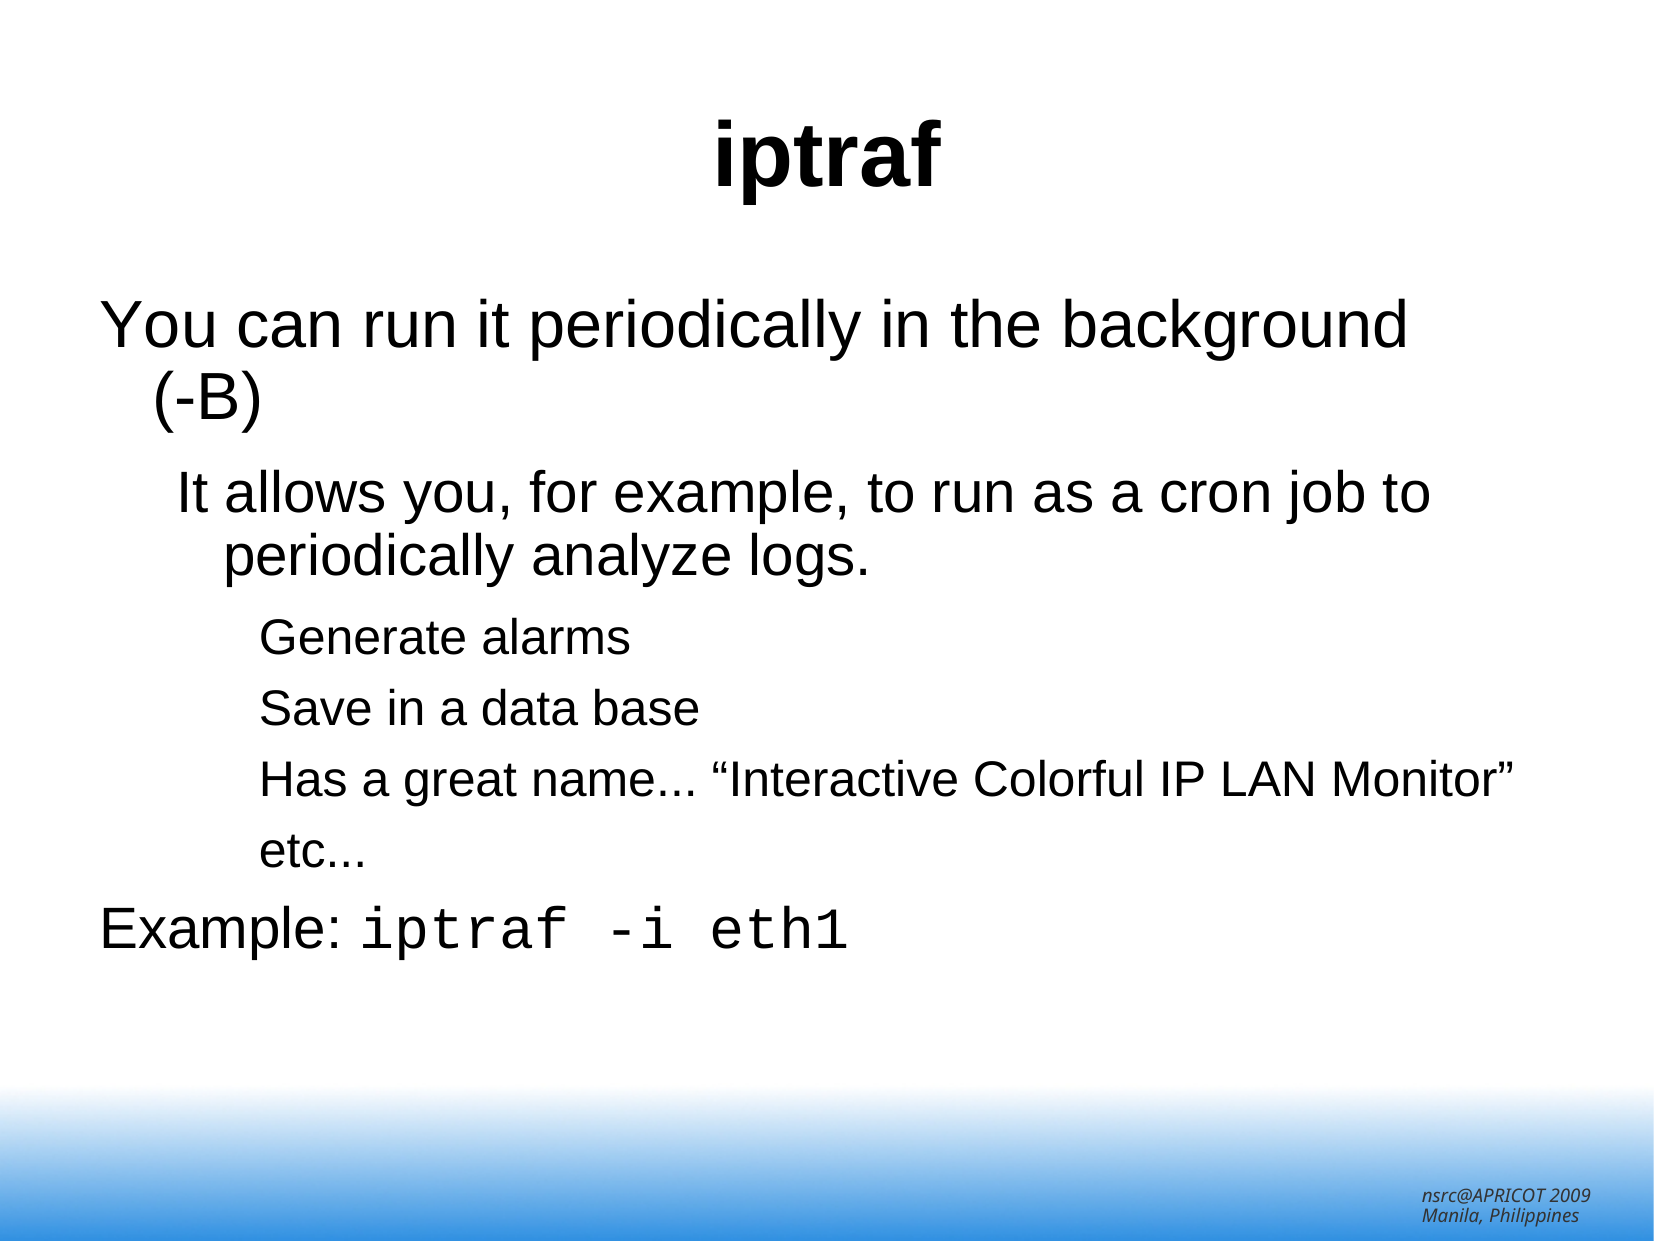

# iptraf
You can run it periodically in the background
(-B)
It allows you, for example, to run as a cron job to periodically analyze logs.
Generate alarms
Save in a data base
Has a great name... “Interactive Colorful IP LAN Monitor”
etc...
Example: iptraf -i eth1